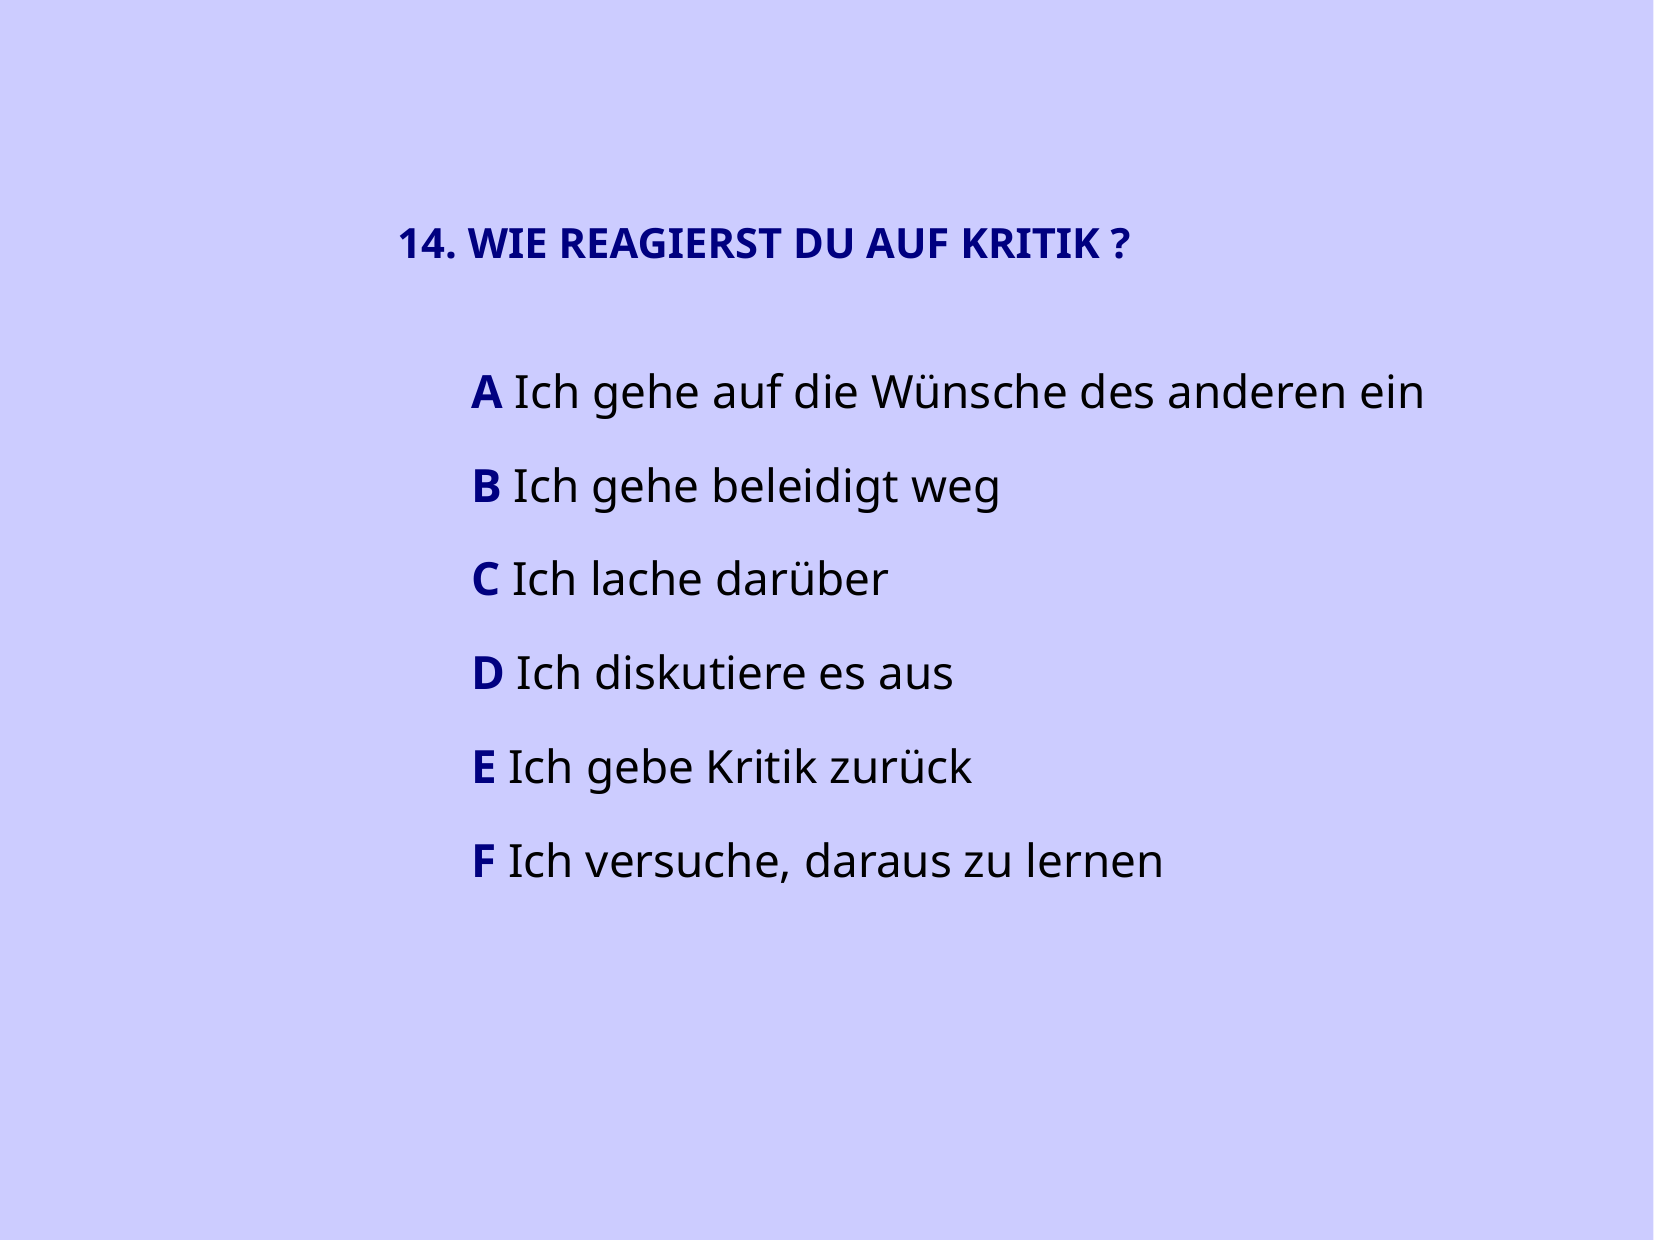

14. WIE REAGIERST DU AUF KRITIK ?
	A Ich gehe auf die Wünsche des anderen ein
	B Ich gehe beleidigt weg
	C Ich lache darüber
	D Ich diskutiere es aus
	E Ich gebe Kritik zurück
	F Ich versuche, daraus zu lernen